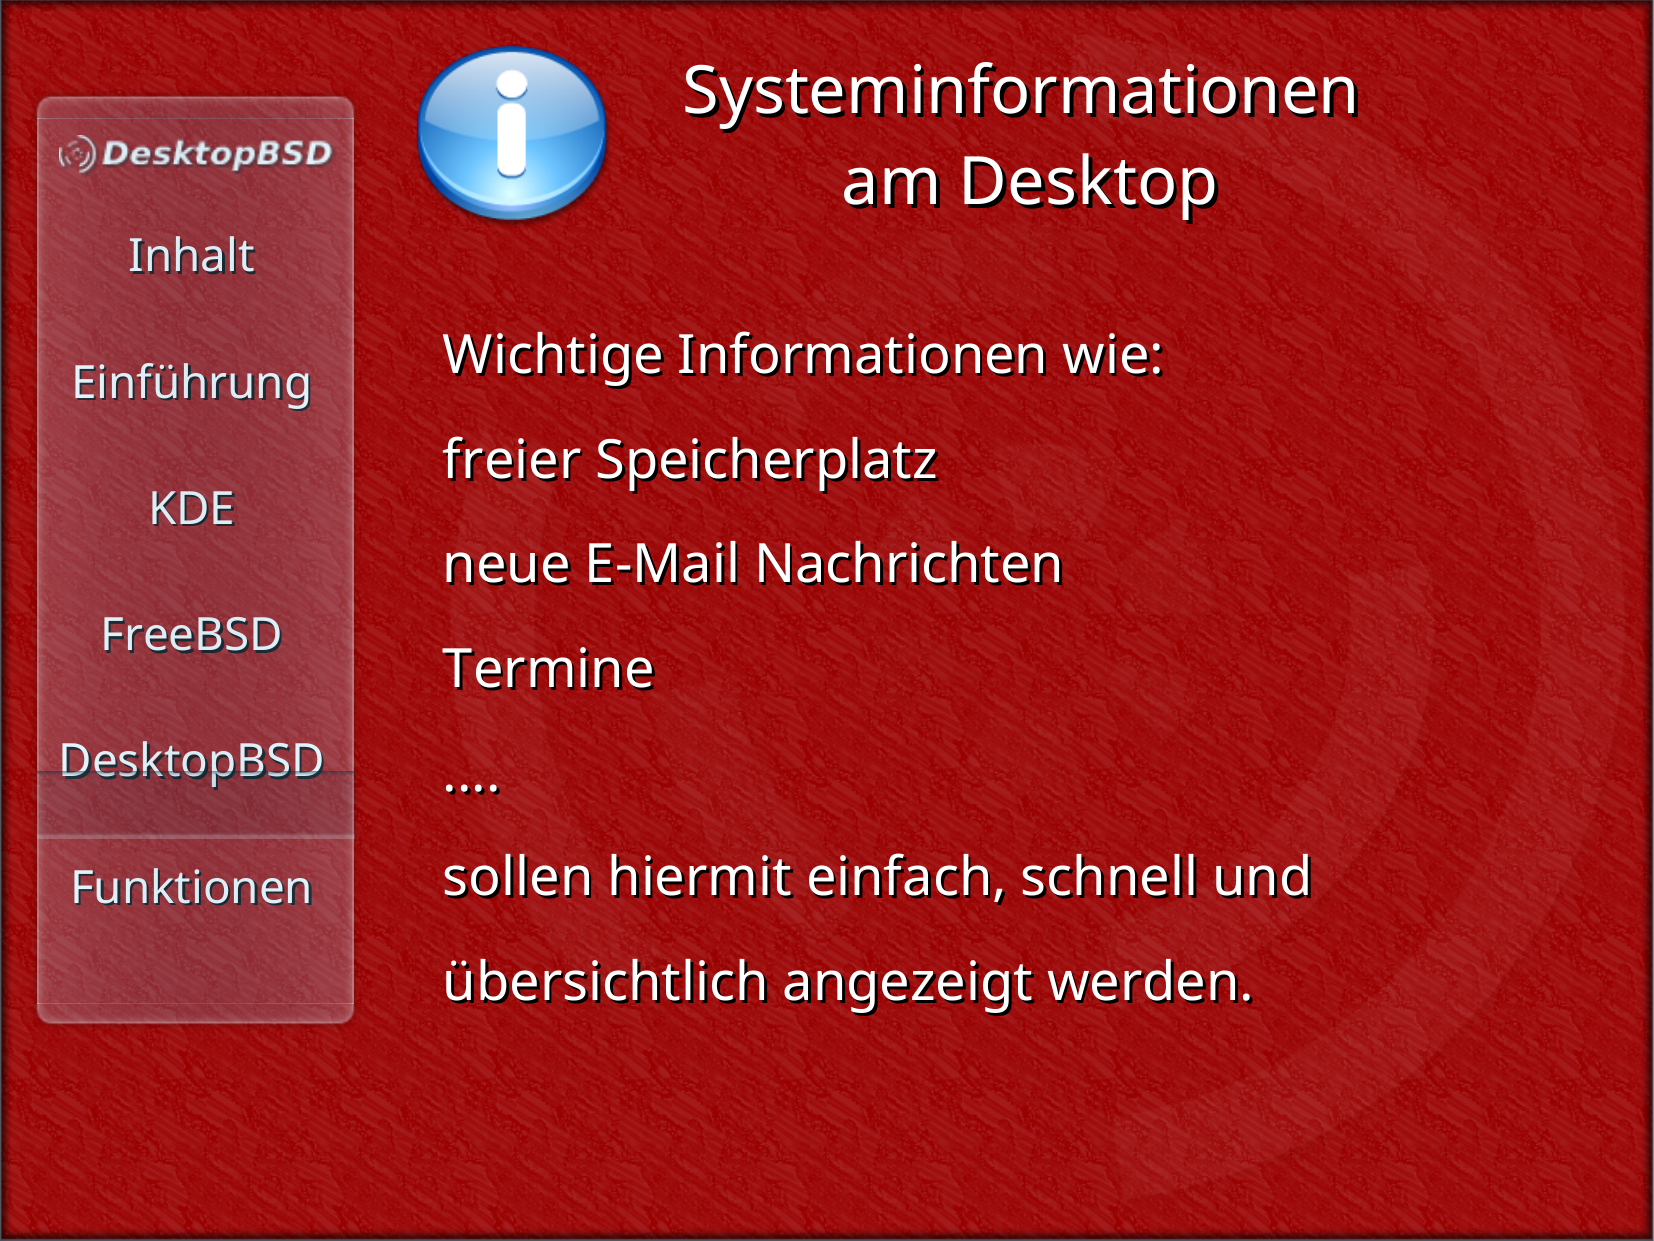

# Systeminformationen am Desktop
Wichtige Informationen wie:
freier Speicherplatz
neue E-Mail Nachrichten
Termine
....
sollen hiermit einfach, schnell und
übersichtlich angezeigt werden.